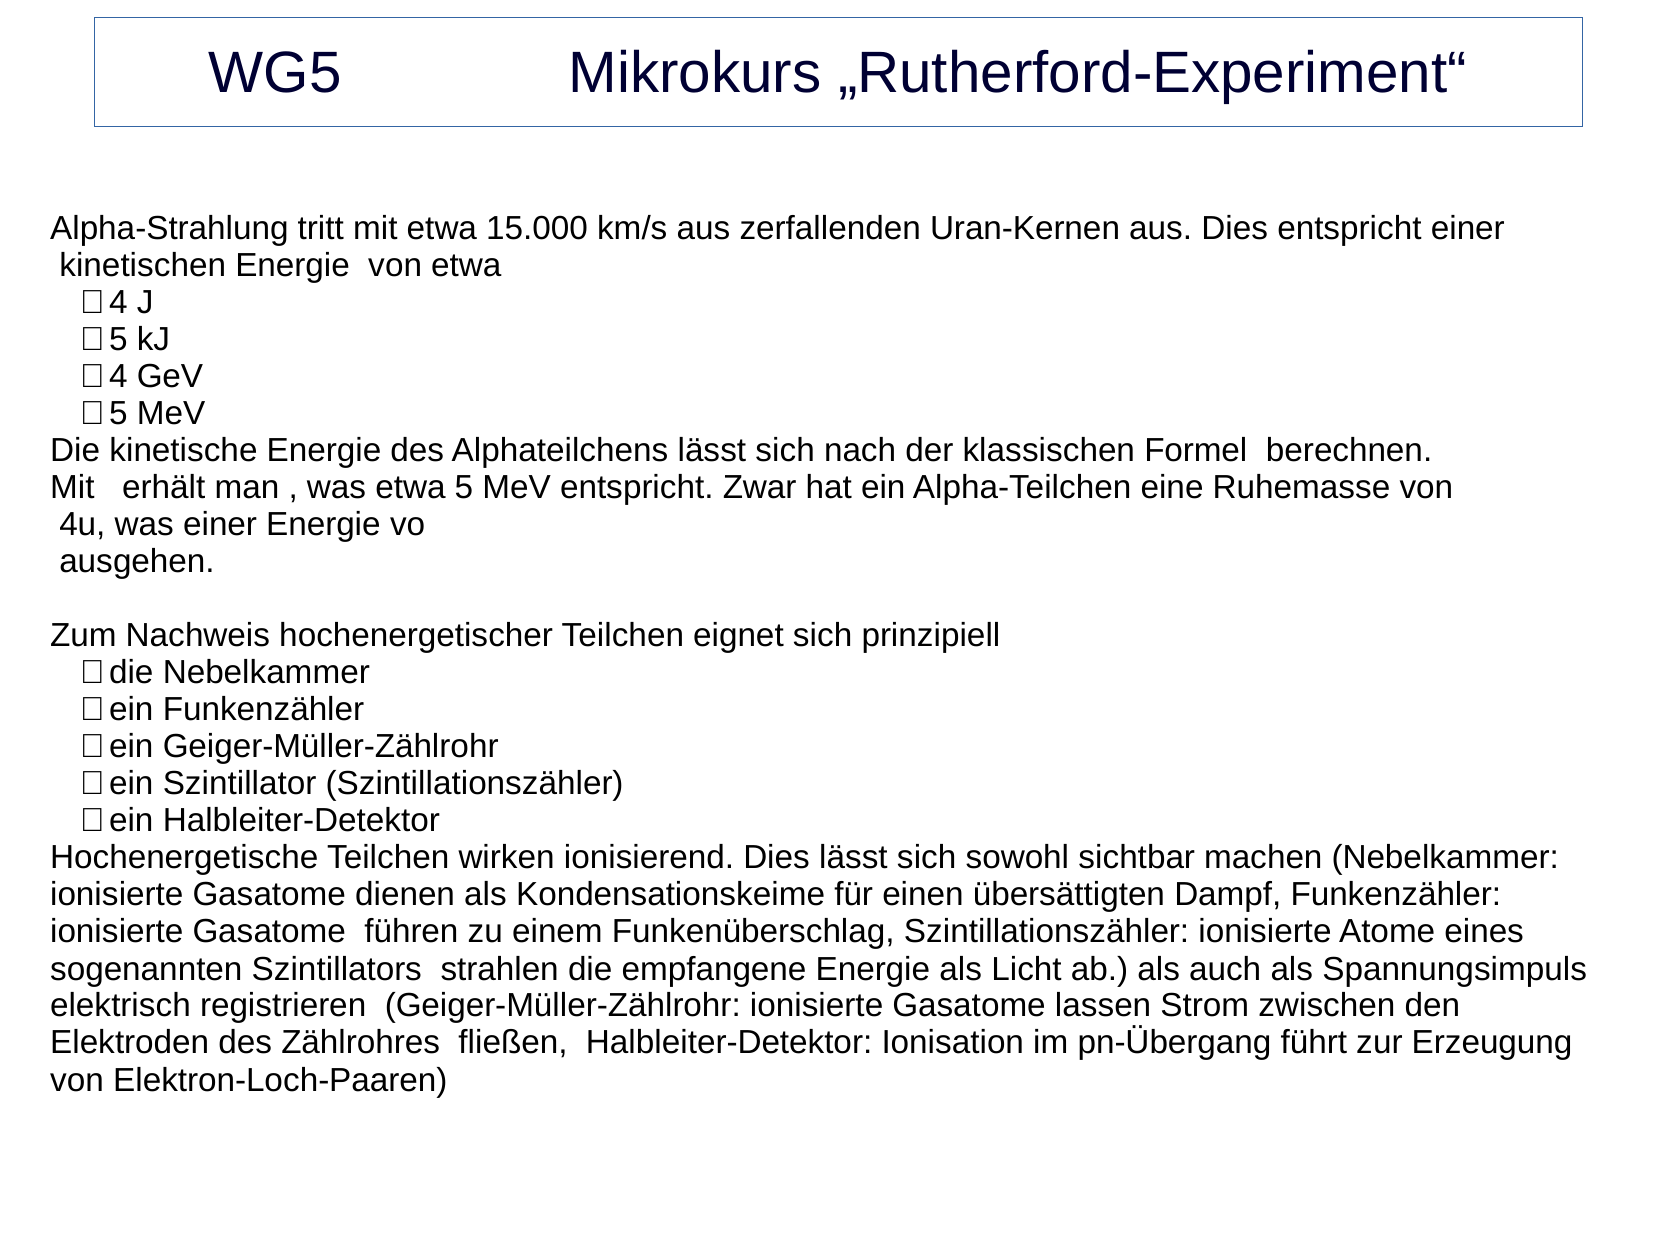

# WG5 Mikrokurs „Rutherford-Experiment“
Alpha-Strahlung tritt mit etwa 15.000 km/s aus zerfallenden Uran-Kernen aus. Dies entspricht einer
 kinetischen Energie von etwa
		4 J
		5 kJ
		4 GeV
		5 MeV
Die kinetische Energie des Alphateilchens lässt sich nach der klassischen Formel berechnen.
Mit erhält man , was etwa 5 MeV entspricht. Zwar hat ein Alpha-Teilchen eine Ruhemasse von
 4u, was einer Energie vo
 ausgehen.
Zum Nachweis hochenergetischer Teilchen eignet sich prinzipiell
		die Nebelkammer
		ein Funkenzähler
		ein Geiger-Müller-Zählrohr
		ein Szintillator (Szintillationszähler)
		ein Halbleiter-Detektor
Hochenergetische Teilchen wirken ionisierend. Dies lässt sich sowohl sichtbar machen (Nebelkammer: ionisierte Gasatome dienen als Kondensationskeime für einen übersättigten Dampf, Funkenzähler: ionisierte Gasatome führen zu einem Funkenüberschlag, Szintillationszähler: ionisierte Atome eines sogenannten Szintillators strahlen die empfangene Energie als Licht ab.) als auch als Spannungsimpuls elektrisch registrieren (Geiger-Müller-Zählrohr: ionisierte Gasatome lassen Strom zwischen den Elektroden des Zählrohres fließen, Halbleiter-Detektor: Ionisation im pn-Übergang führt zur Erzeugung von Elektron-Loch-Paaren)